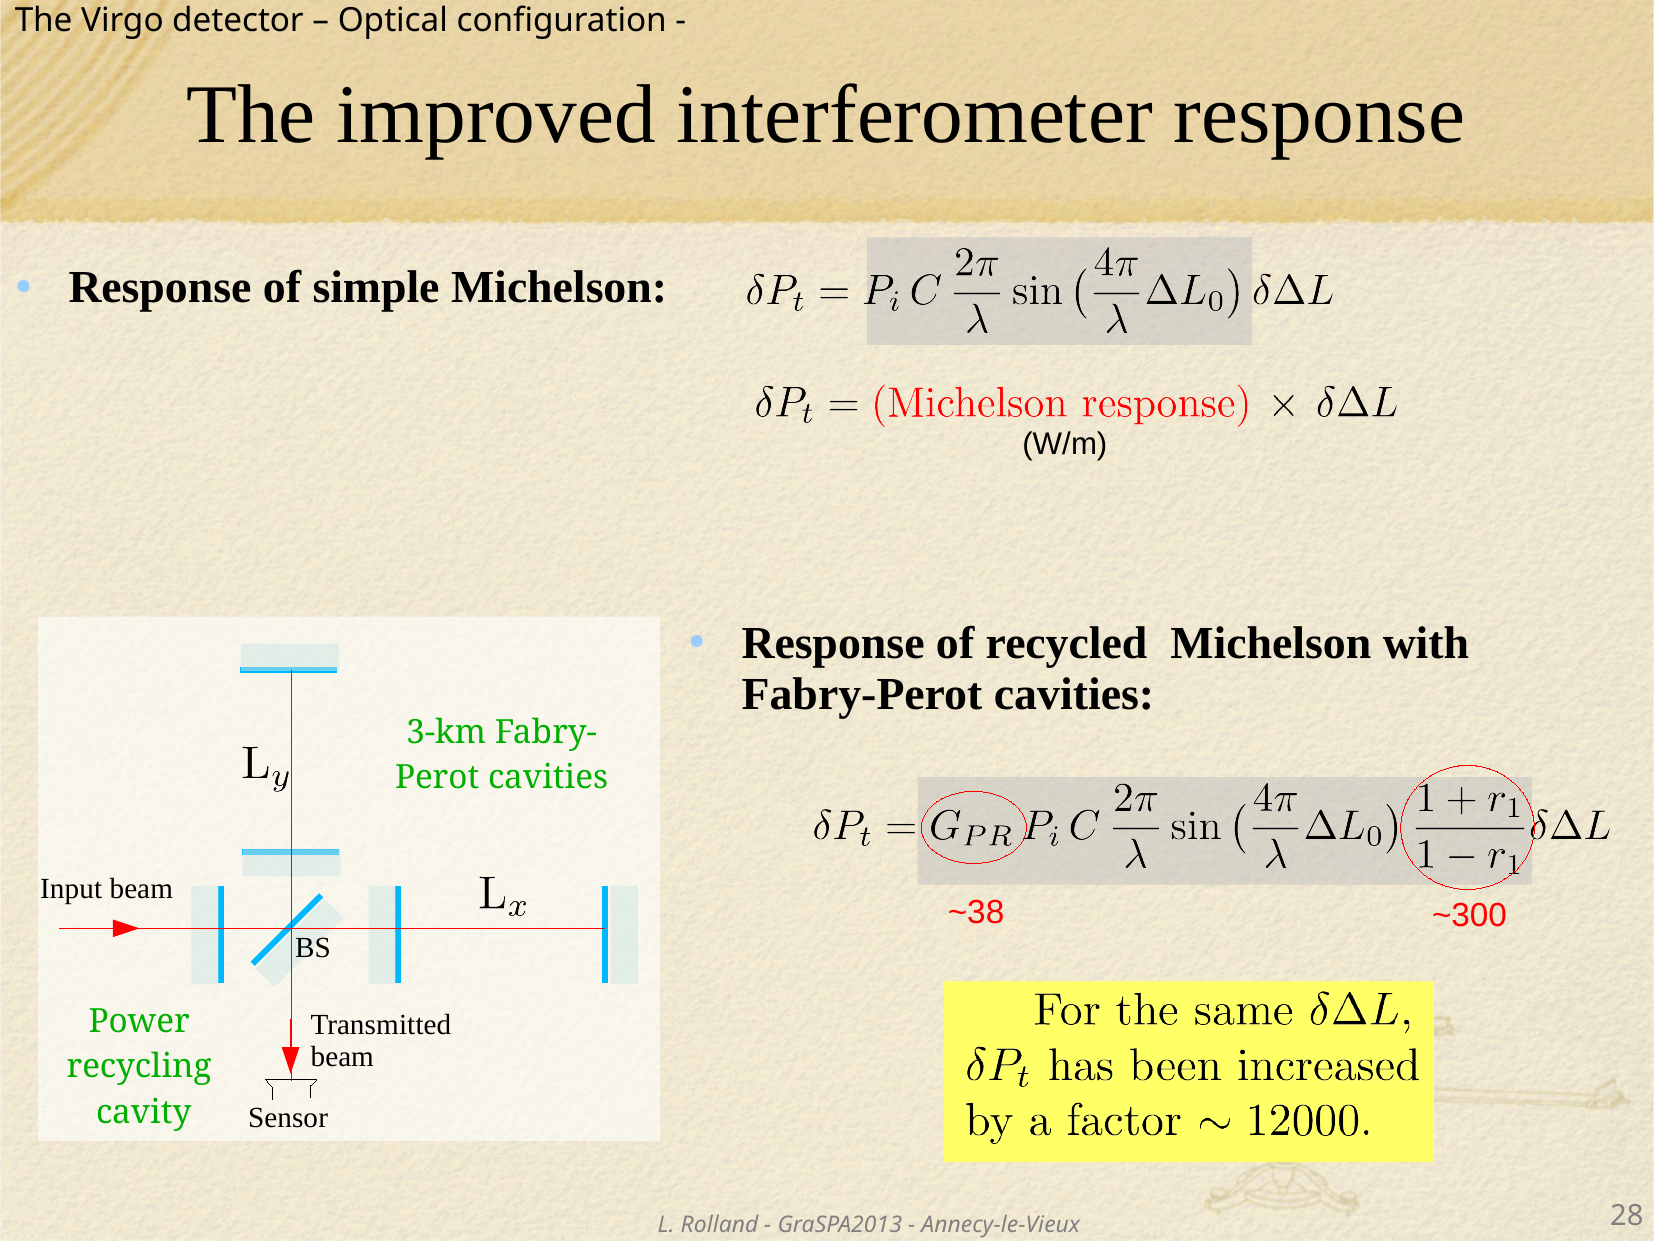

The Virgo detector – Optical configuration -
# The improved interferometer response
Response of simple Michelson:
(W/m)
Response of recycled Michelson with Fabry-Perot cavities:
3-km Fabry-Perot cavities
Input beam
~38
~300
BS
Power recycling cavity
Transmitted beam
Sensor